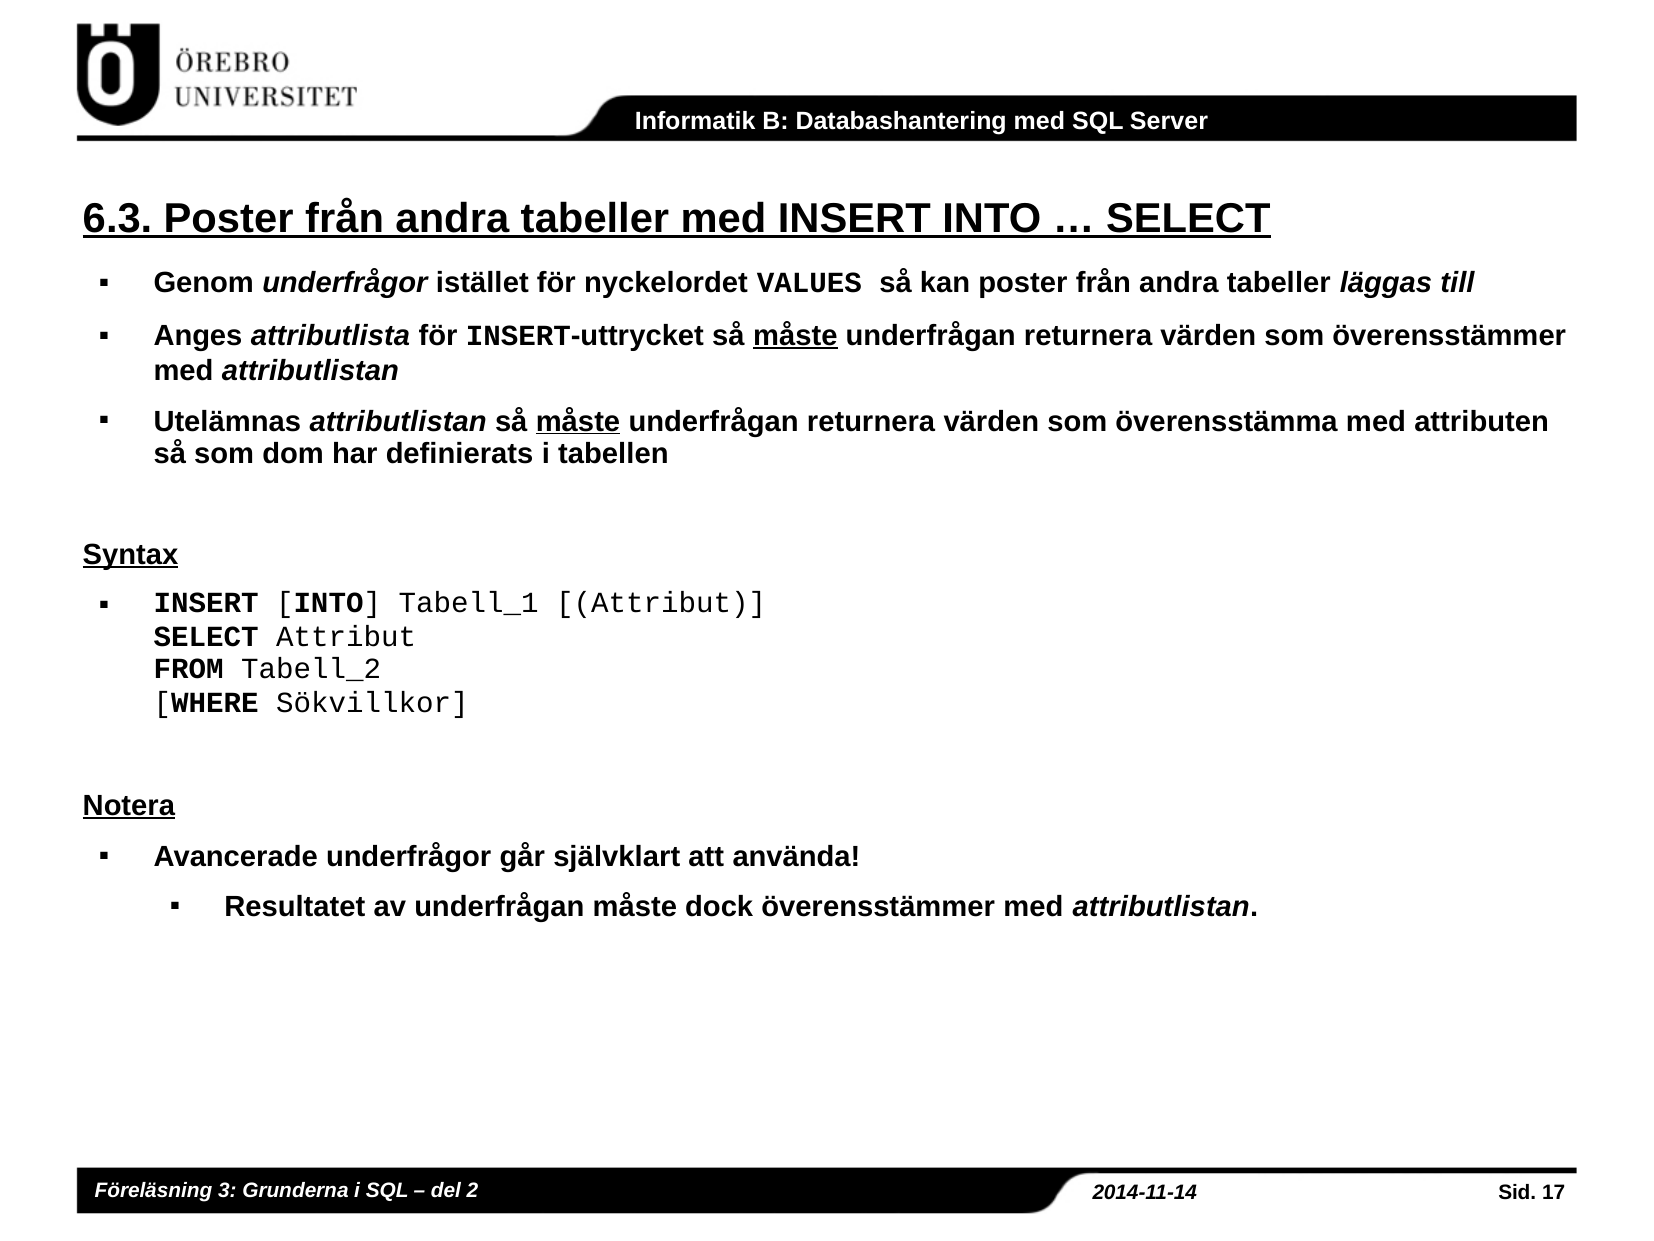

# 6.3. Poster från andra tabeller med INSERT INTO … SELECT
Genom underfrågor istället för nyckelordet VALUES så kan poster från andra tabeller läggas till
Anges attributlista för INSERT-uttrycket så måste underfrågan returnera värden som överensstämmer med attributlistan
Utelämnas attributlistan så måste underfrågan returnera värden som överensstämma med attributen så som dom har definierats i tabellen
Syntax
INSERT [INTO] Tabell_1 [(Attribut)]
SELECT Attribut
FROM Tabell_2
[WHERE Sökvillkor]
Notera
Avancerade underfrågor går självklart att använda!
Resultatet av underfrågan måste dock överensstämmer med attributlistan.
Föreläsning 3: Grunderna i SQL – del 2
2014-11-14
17